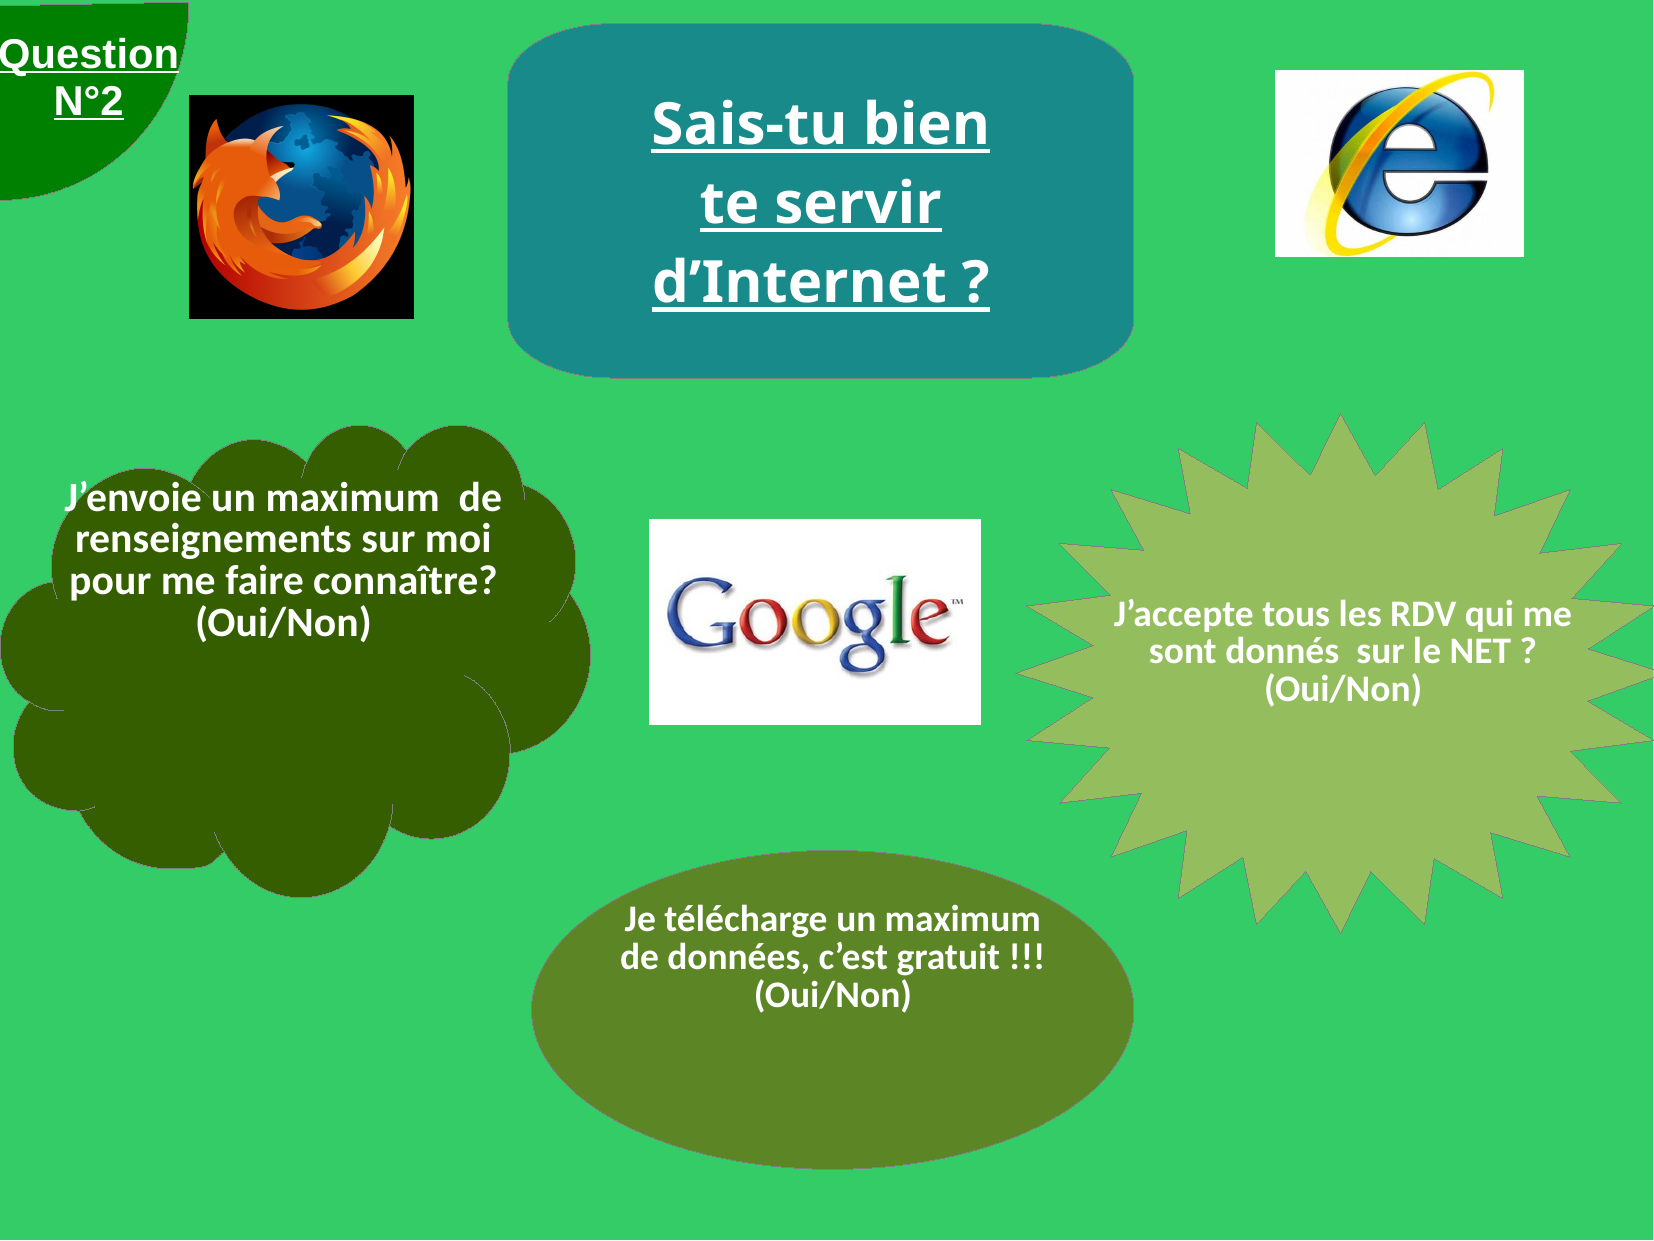

Question N°2
Sais-tu bien
te servir
d’Internet ?
J’envoie un maximum de renseignements sur moi pour me faire connaître? (Oui/Non)
J’accepte tous les RDV qui me sont donnés sur le NET ? (Oui/Non)
Je télécharge un maximum de données, c’est gratuit !!! (Oui/Non)